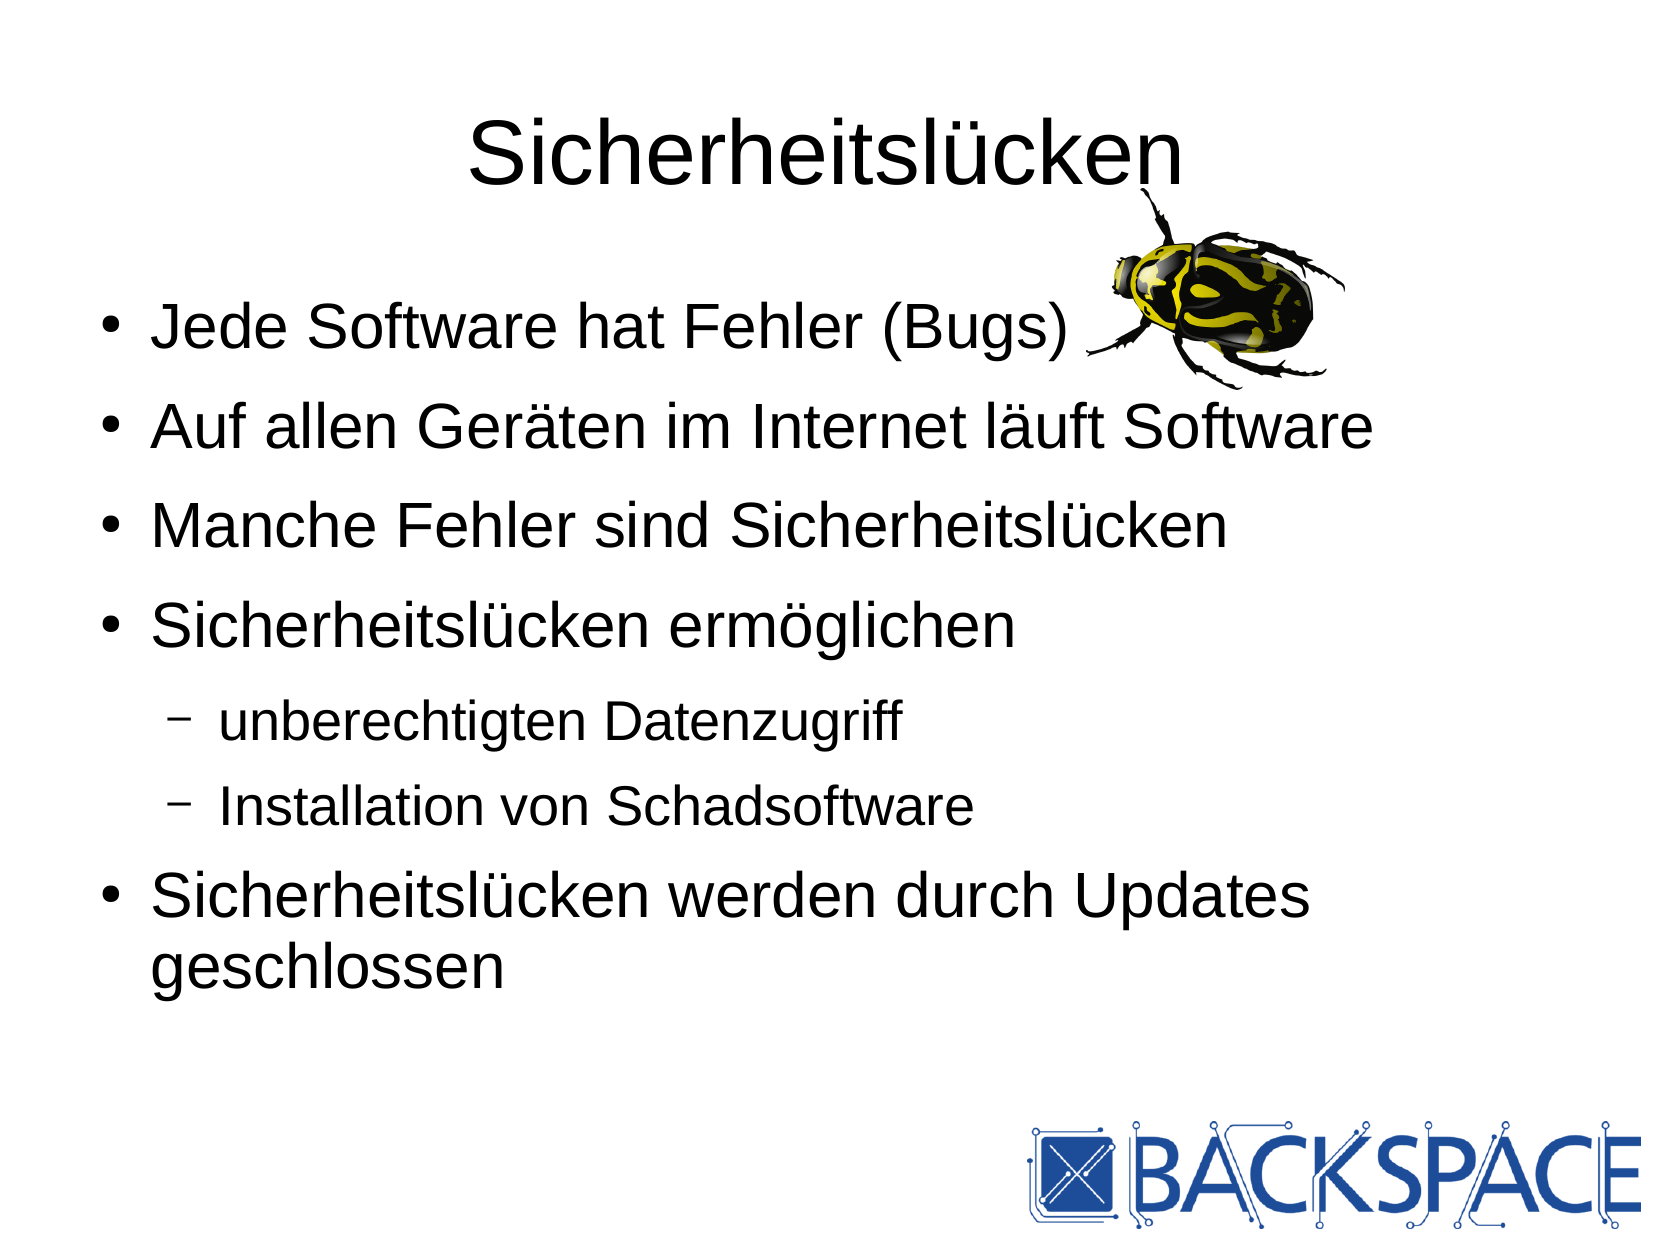

# Sicherheitslücken
Jede Software hat Fehler (Bugs)
Auf allen Geräten im Internet läuft Software
Manche Fehler sind Sicherheitslücken
Sicherheitslücken ermöglichen
unberechtigten Datenzugriff
Installation von Schadsoftware
Sicherheitslücken werden durch Updates geschlossen